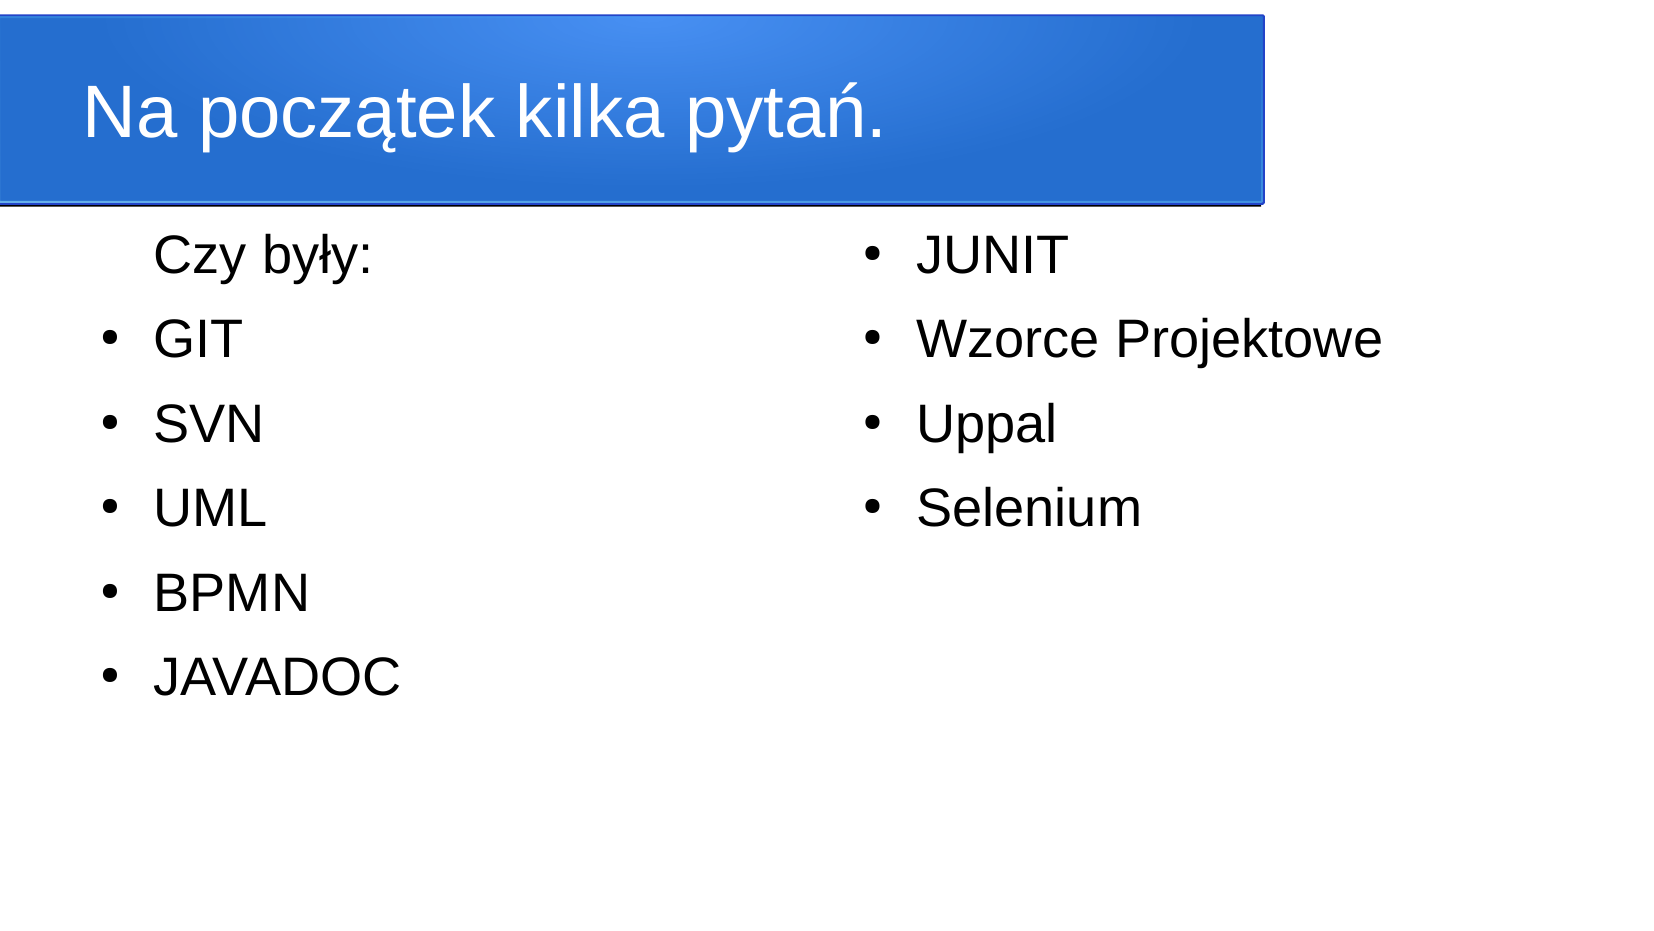

# Na początek kilka pytań.
Czy były:
GIT
SVN
UML
BPMN
JAVADOC
JUNIT
Wzorce Projektowe
Uppal
Selenium